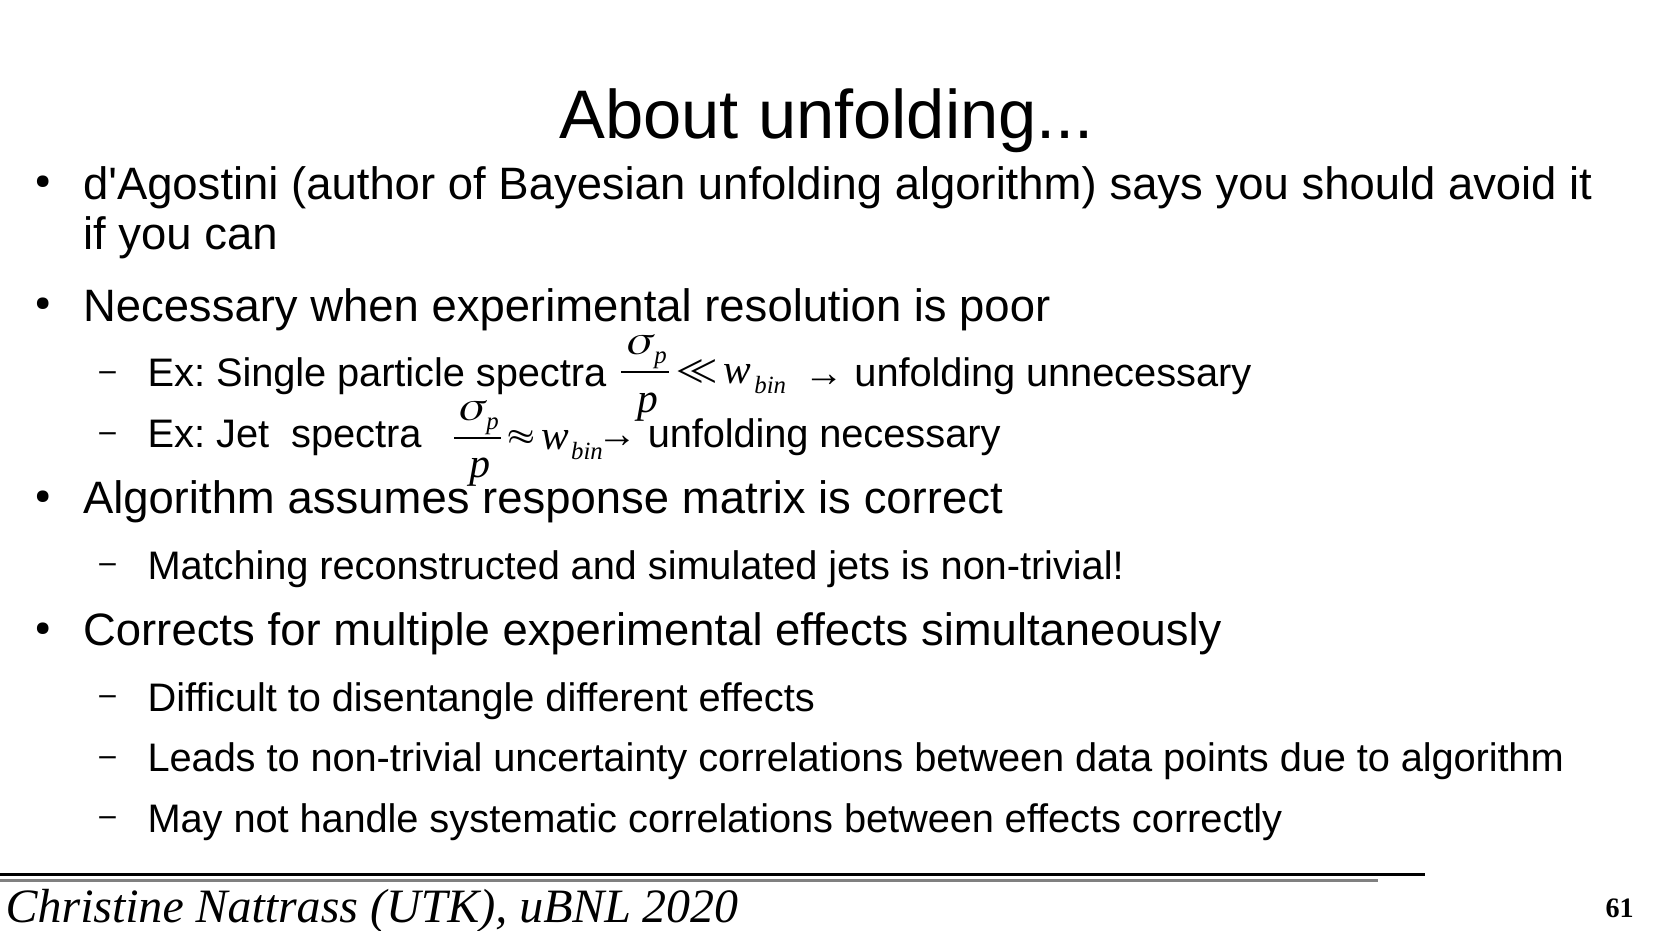

# About unfolding...
d'Agostini (author of Bayesian unfolding algorithm) says you should avoid it if you can
Necessary when experimental resolution is poor
Ex: Single particle spectra → unfolding unnecessary
Ex: Jet spectra → unfolding necessary
Algorithm assumes response matrix is correct
Matching reconstructed and simulated jets is non-trivial!
Corrects for multiple experimental effects simultaneously
Difficult to disentangle different effects
Leads to non-trivial uncertainty correlations between data points due to algorithm
May not handle systematic correlations between effects correctly